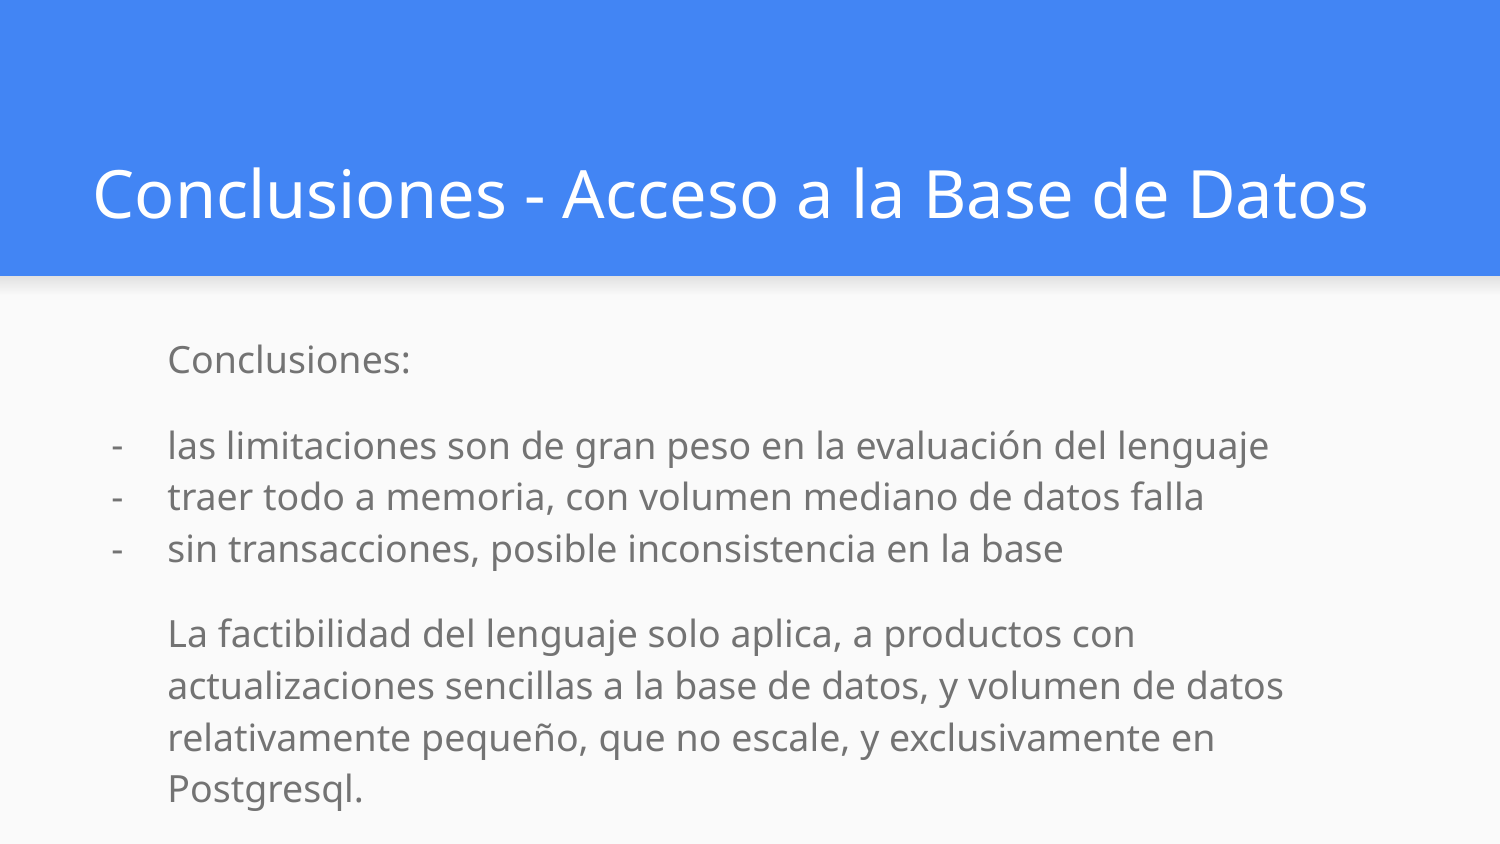

# Conclusiones - Acceso a la Base de Datos
Conclusiones:
las limitaciones son de gran peso en la evaluación del lenguaje
traer todo a memoria, con volumen mediano de datos falla
sin transacciones, posible inconsistencia en la base
La factibilidad del lenguaje solo aplica, a productos con actualizaciones sencillas a la base de datos, y volumen de datos relativamente pequeño, que no escale, y exclusivamente en Postgresql.